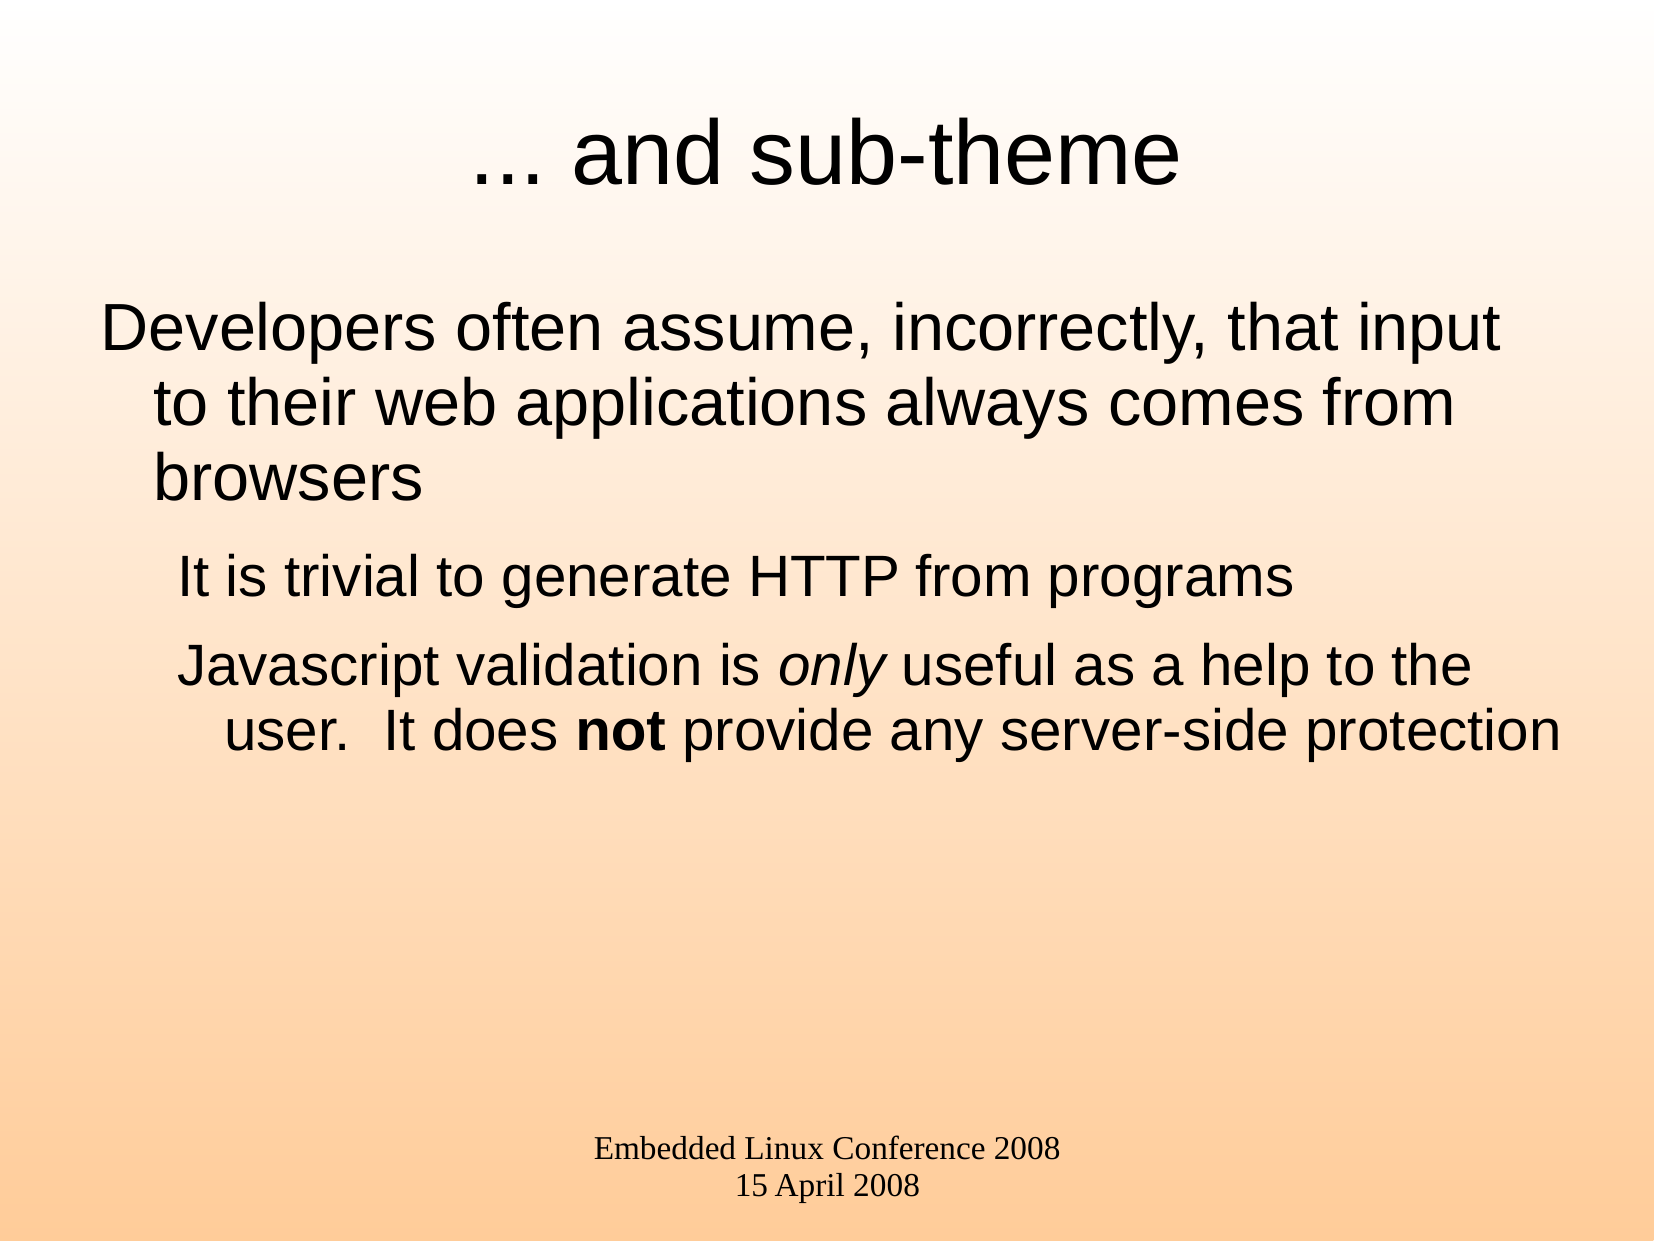

# ... and sub-theme
Developers often assume, incorrectly, that input to their web applications always comes from browsers
It is trivial to generate HTTP from programs
Javascript validation is only useful as a help to the user. It does not provide any server-side protection
Embedded Linux Conference 2008